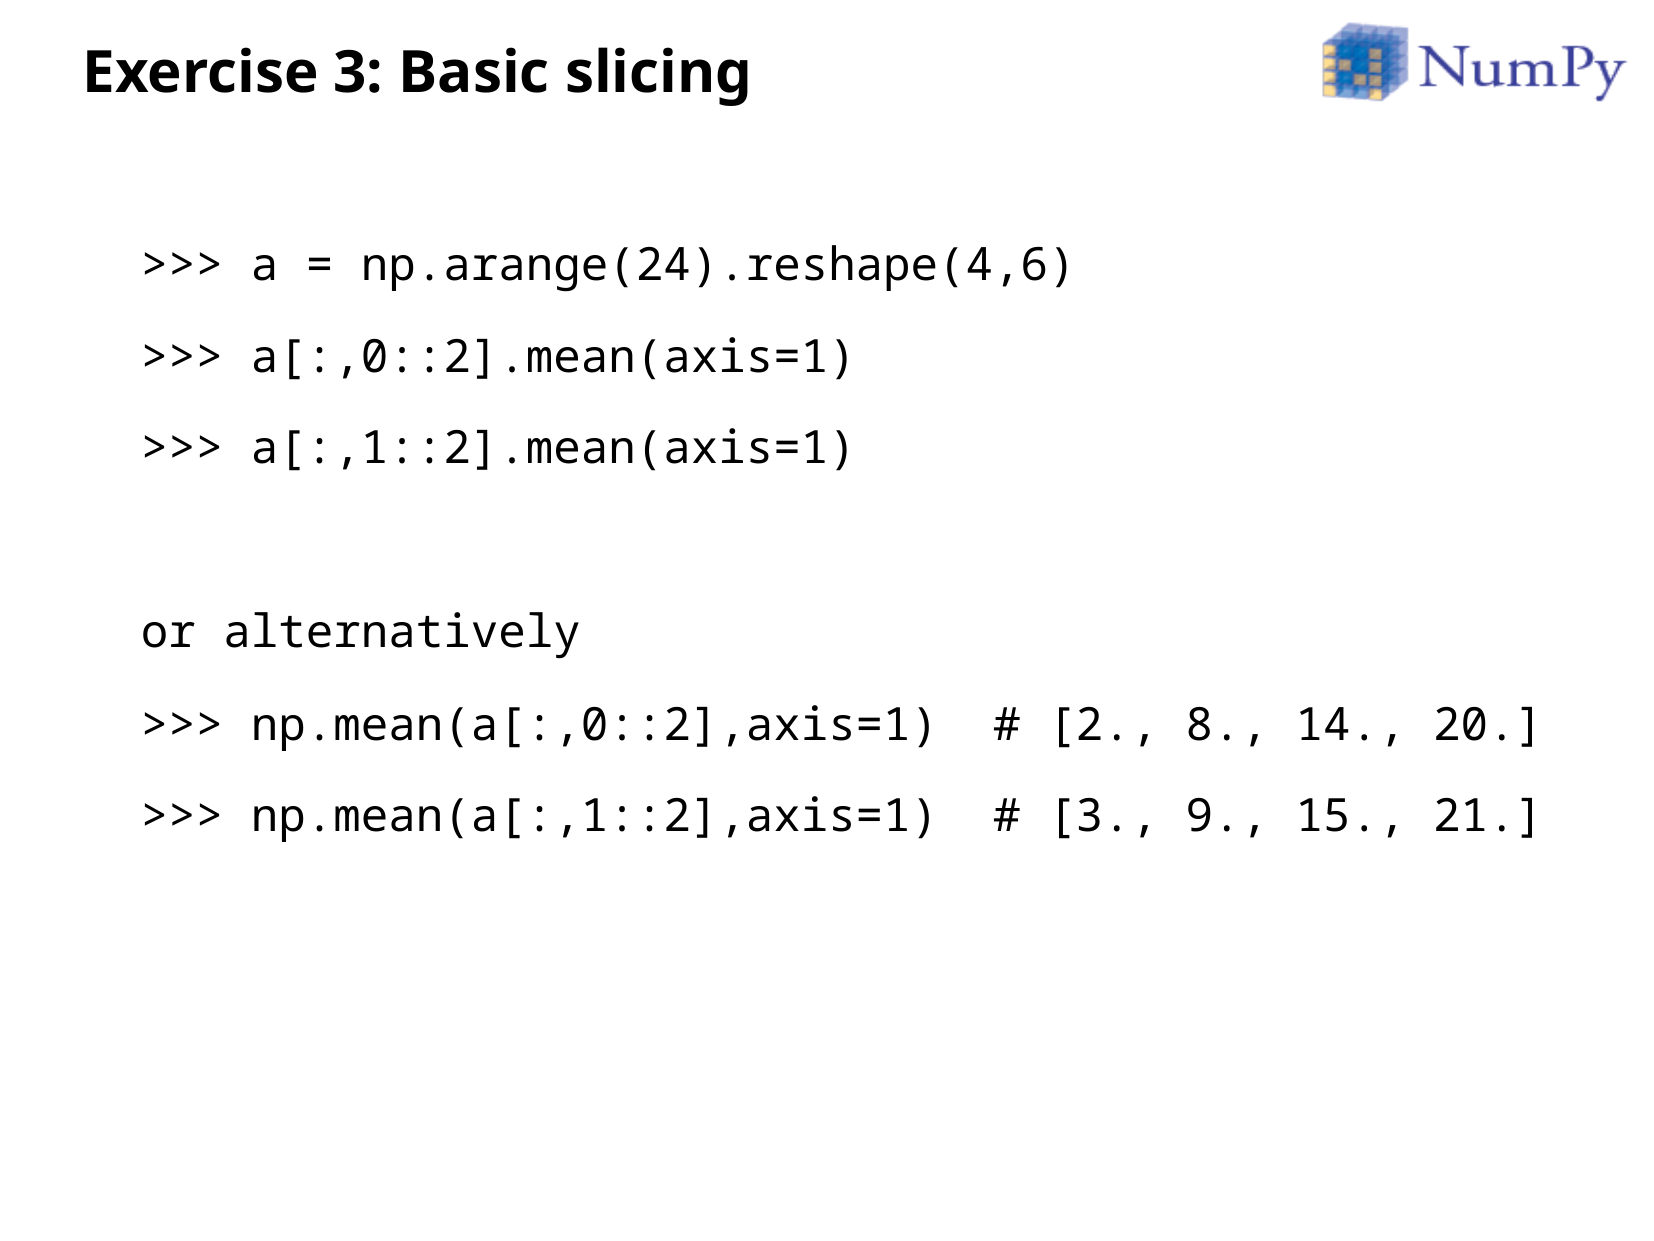

# Exercise 3: Basic slicing
>>> a = np.arange(24).reshape(4,6)
>>> a[:,0::2].mean(axis=1)
>>> a[:,1::2].mean(axis=1)
or alternatively
>>> np.mean(a[:,0::2],axis=1) # [2., 8., 14., 20.]
>>> np.mean(a[:,1::2],axis=1) # [3., 9., 15., 21.]